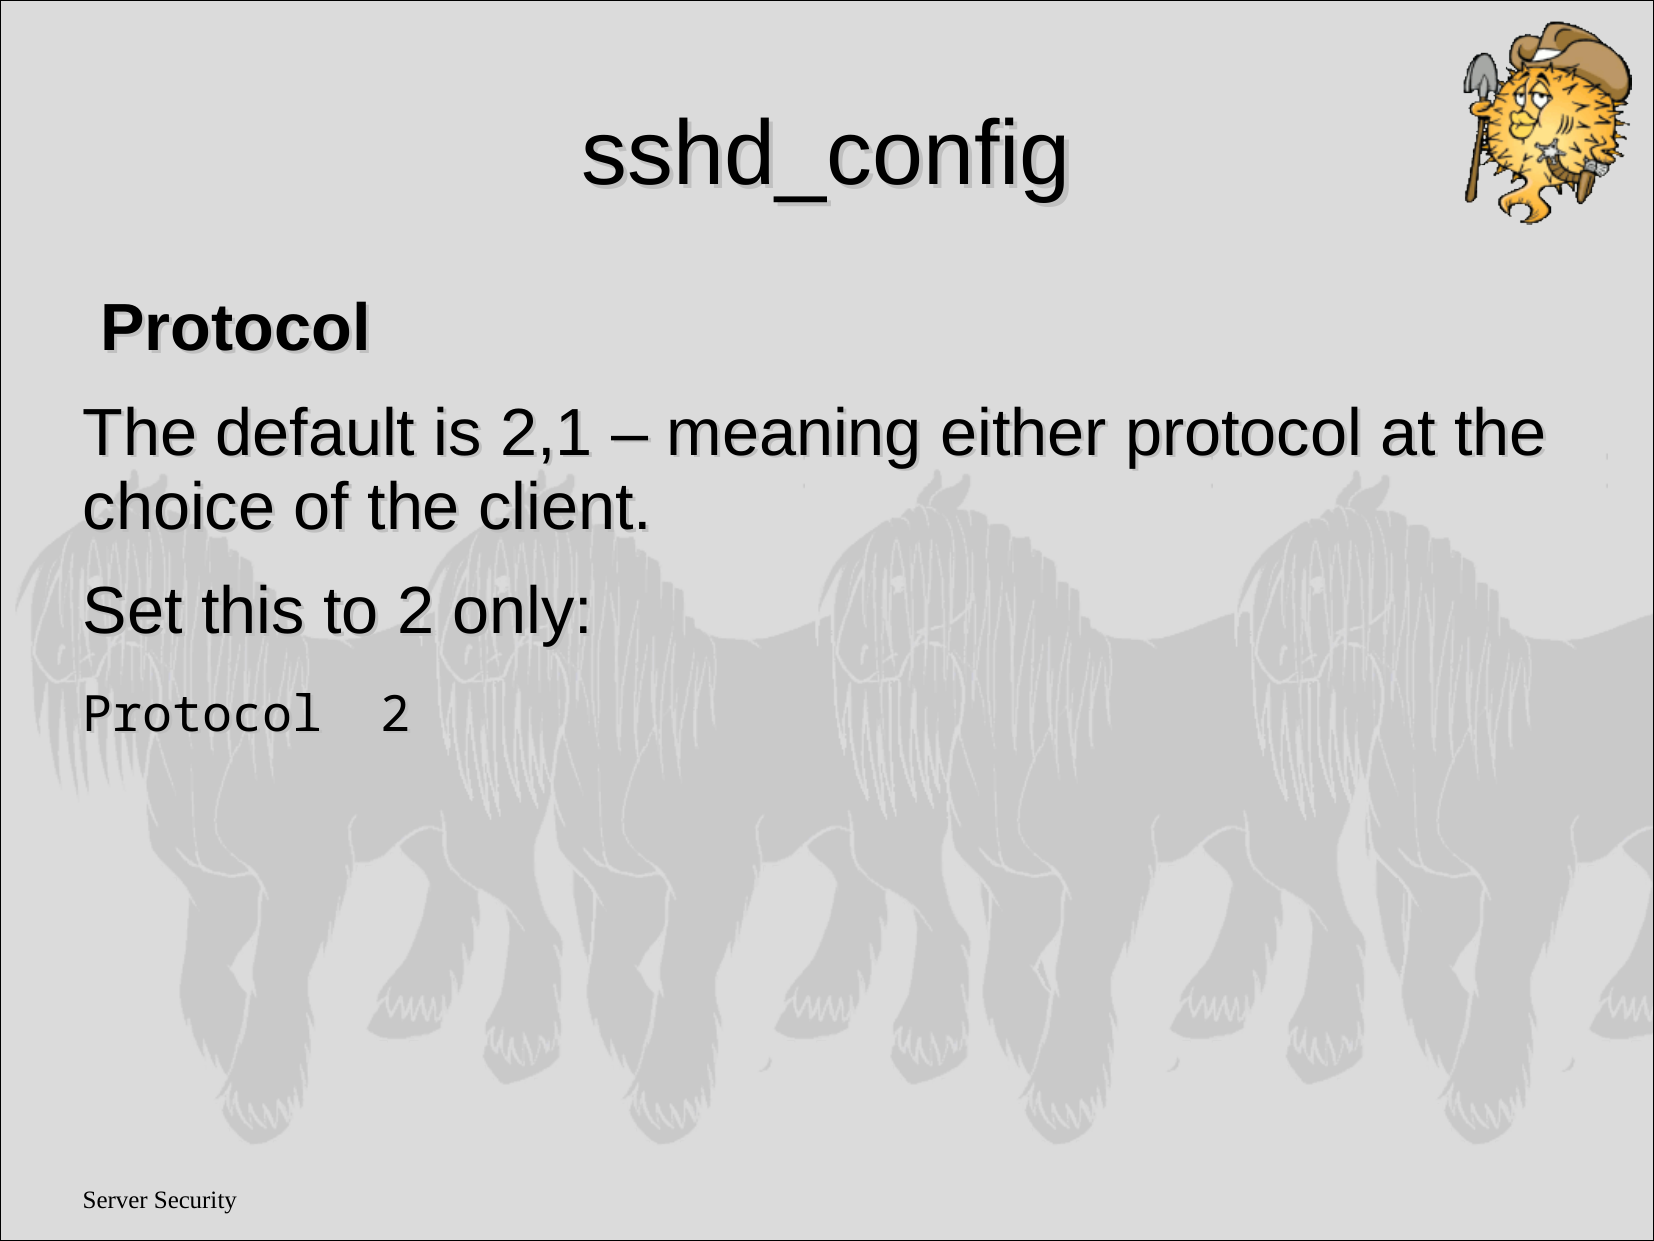

# sshd_config
Protocol
The default is 2,1 – meaning either protocol at the choice of the client.
Set this to 2 only:
Protocol	2